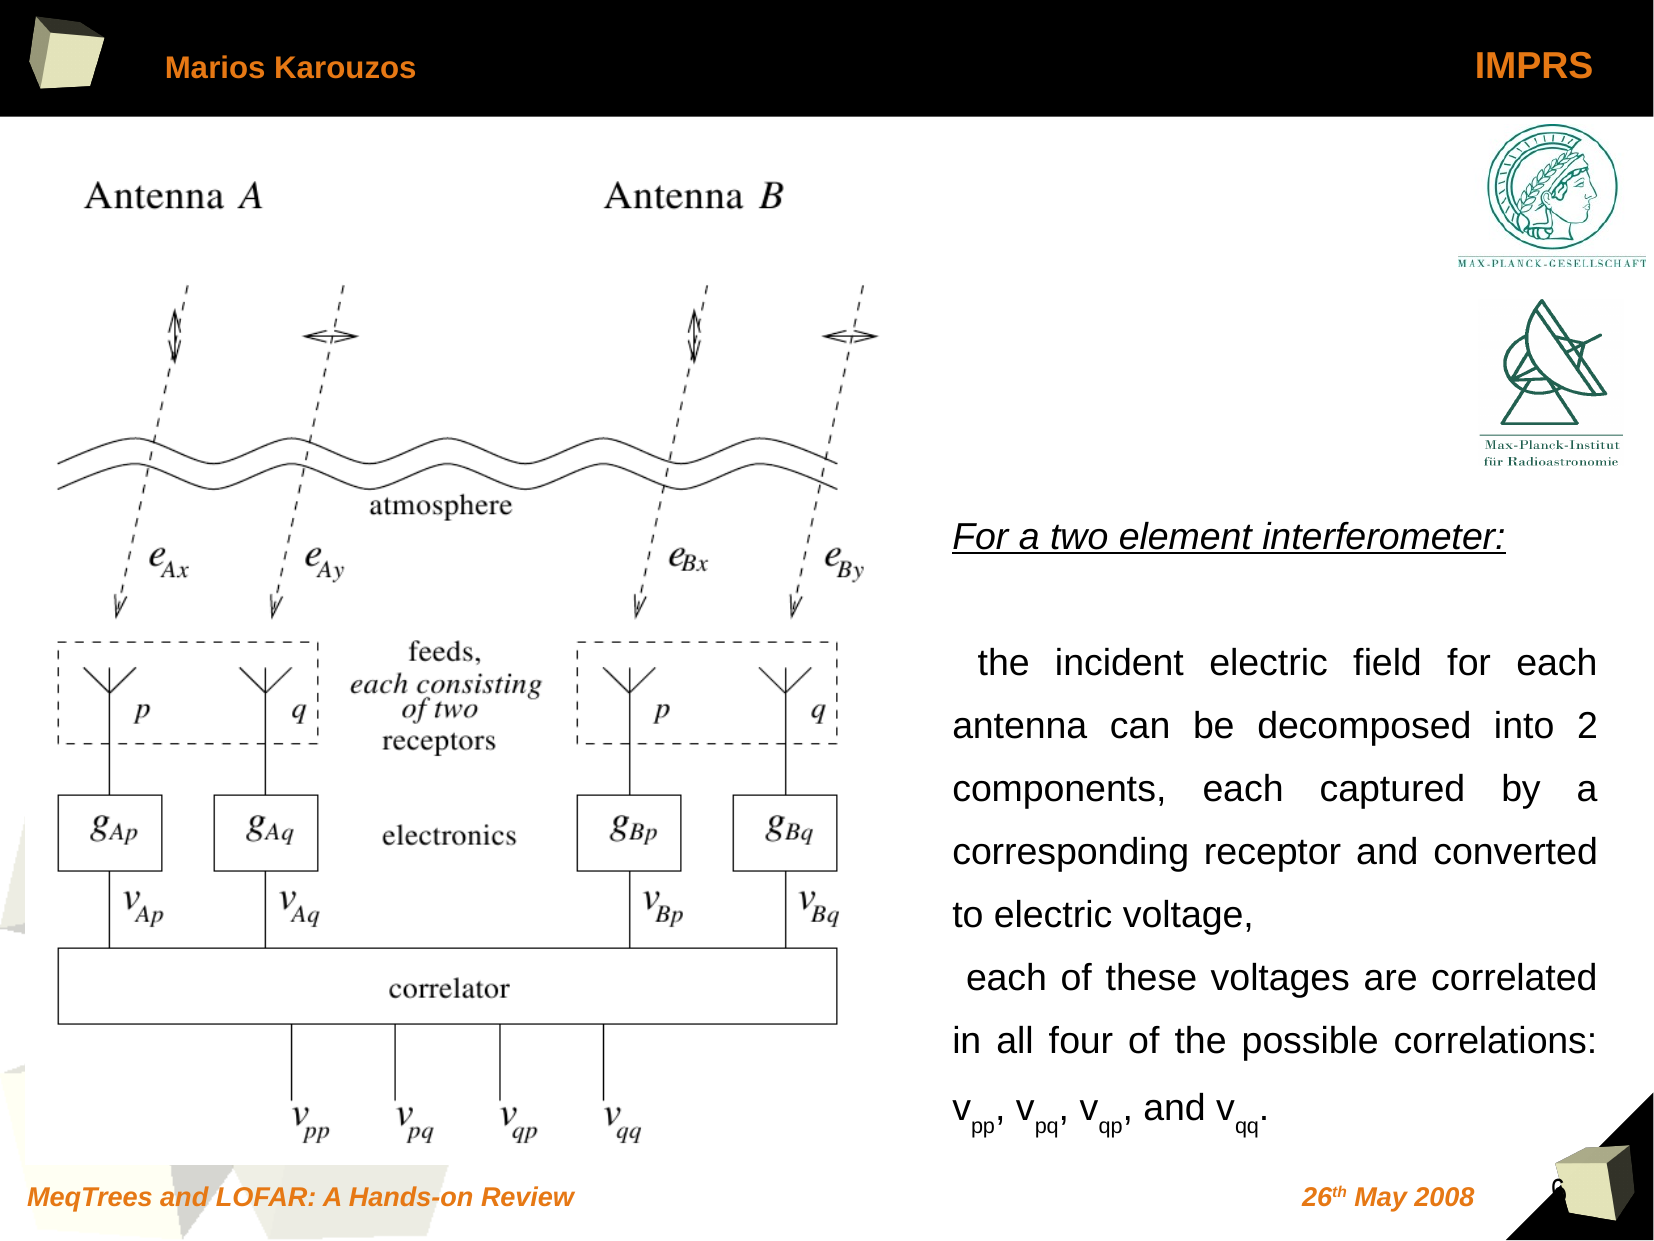

Marios Karouzos														 IMPRS
For a two element interferometer:
 the incident electric field for each antenna can be decomposed into 2 components, each captured by a corresponding receptor and converted to electric voltage,
 each of these voltages are correlated in all four of the possible correlations: vpp, vpq, vqp, and vqq.
MeqTrees and LOFAR: A Hands-on Review										26th May 2008